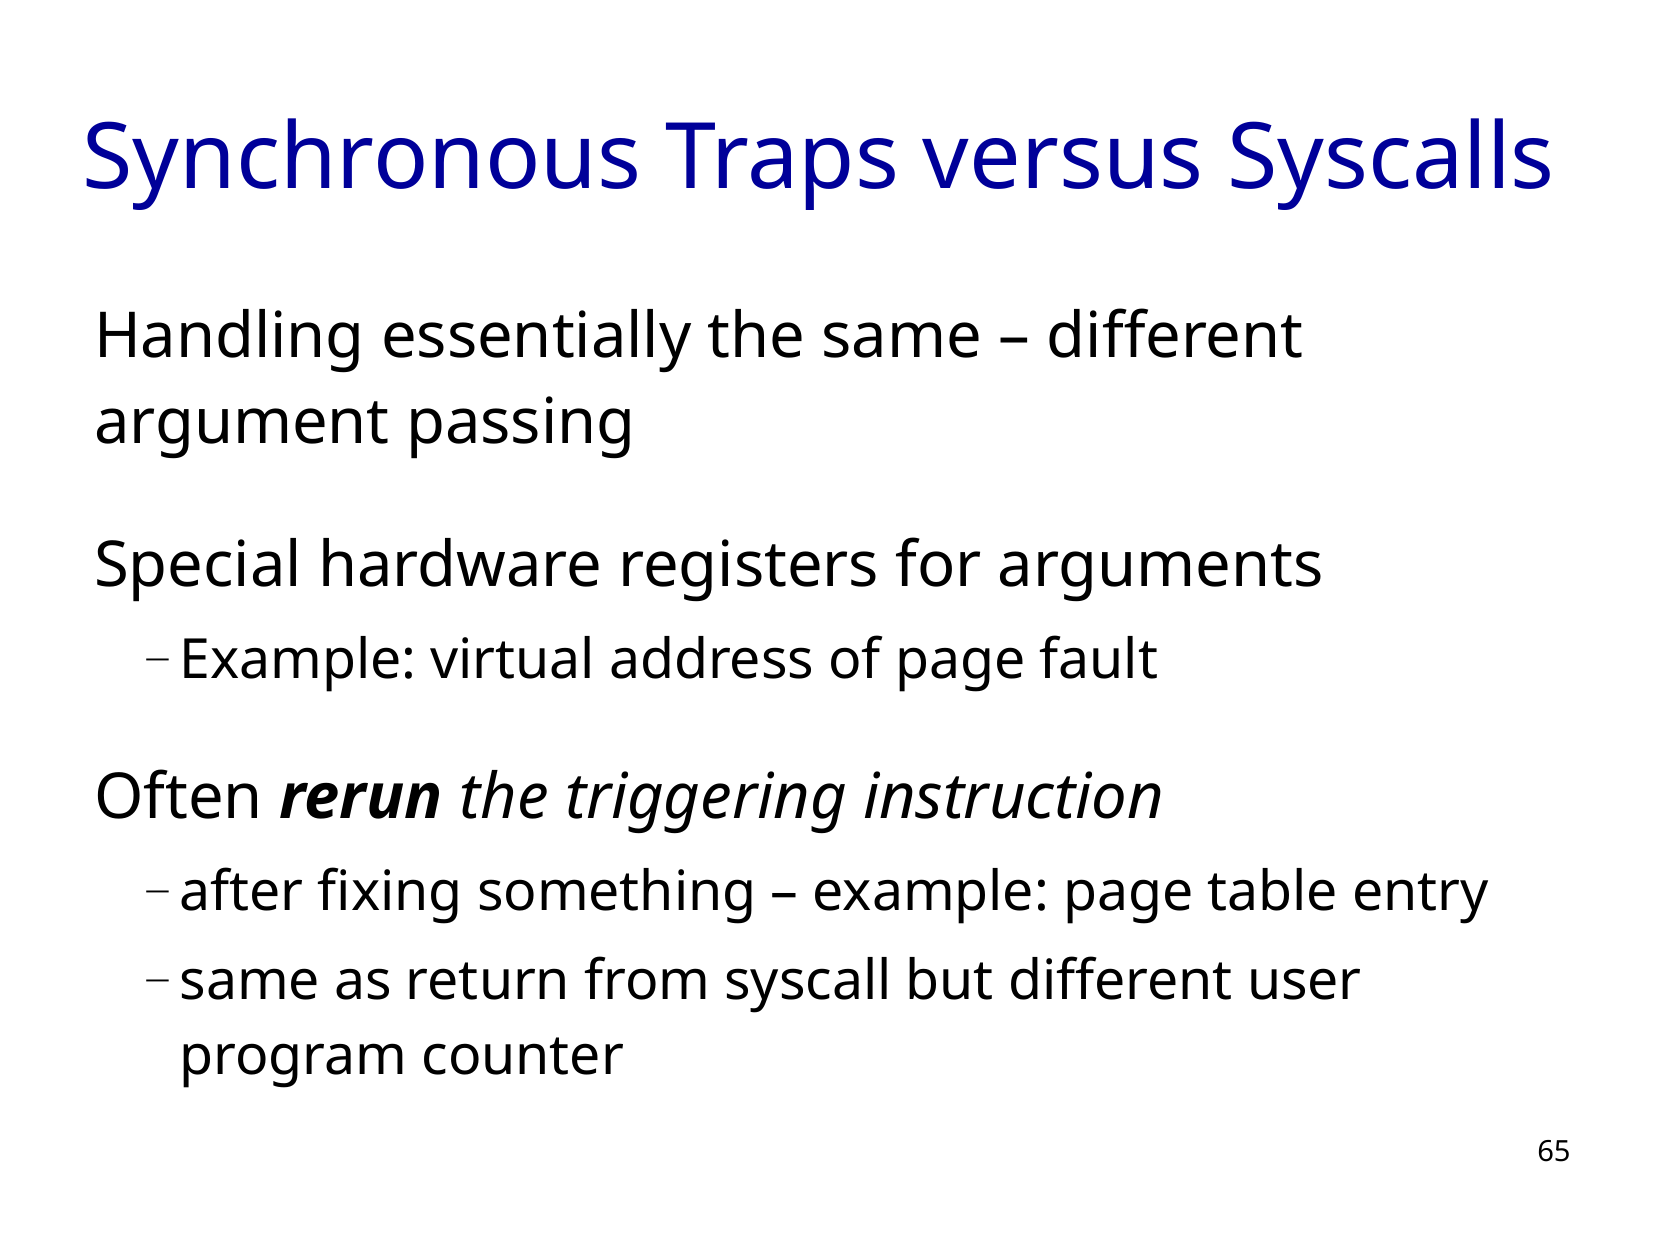

# Synchronous Traps versus Syscalls
Handling essentially the same – different argument passing
Special hardware registers for arguments
Example: virtual address of page fault
Often rerun the triggering instruction
after fixing something – example: page table entry
same as return from syscall but different user program counter
65